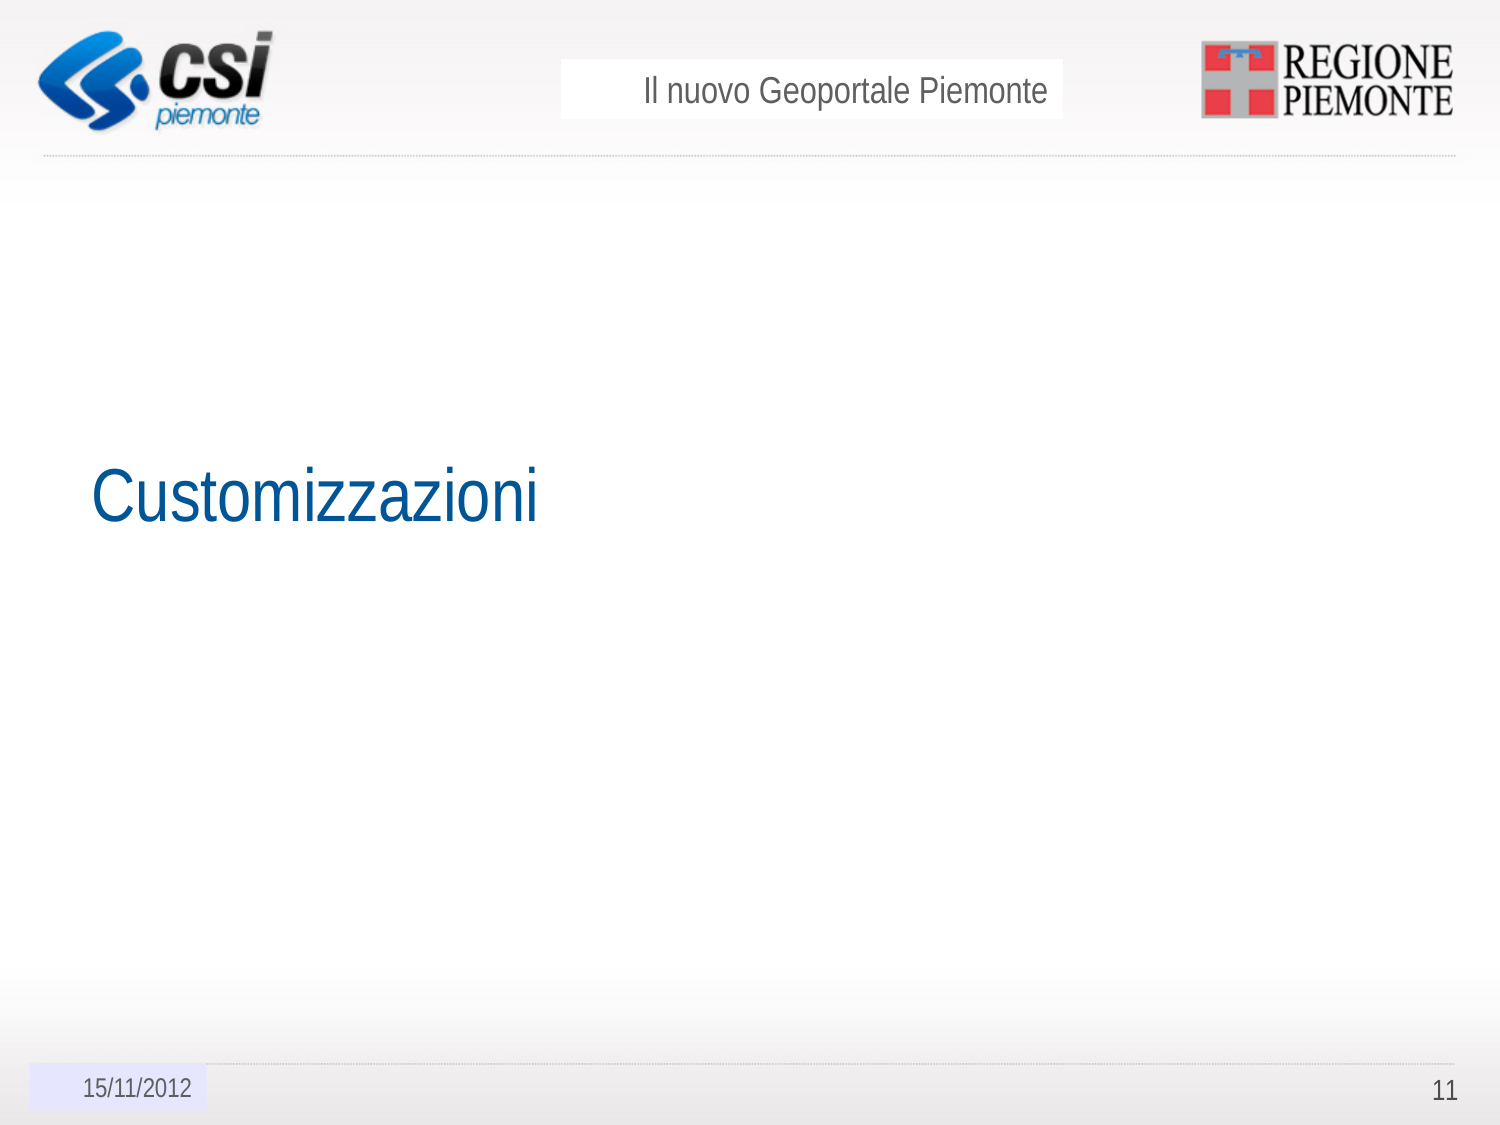

Il nuovo Geoportale Piemonte
# Customizzazioni
15/11/2012